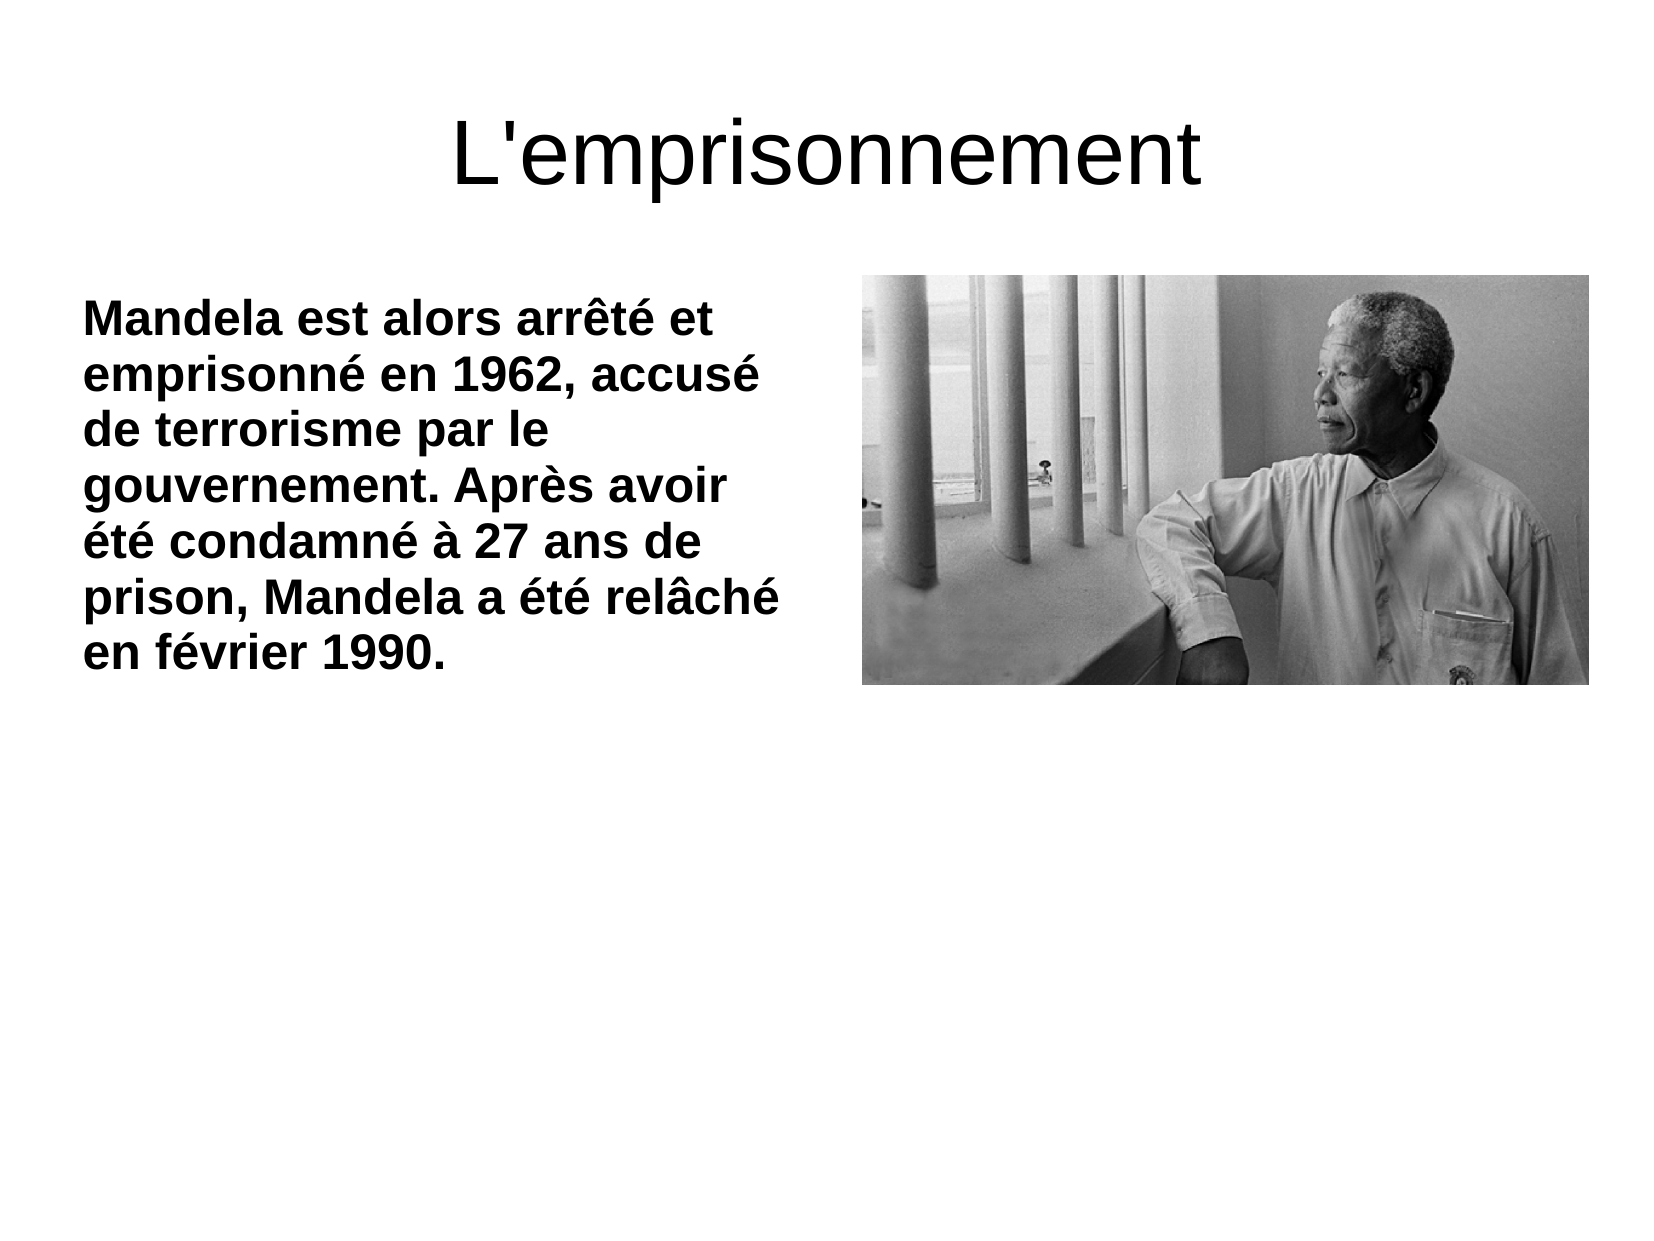

# L'emprisonnement
Mandela est alors arrêté et emprisonné en 1962, accusé de terrorisme par le gouvernement. Après avoir été condamné à 27 ans de prison, Mandela a été relâché en février 1990.